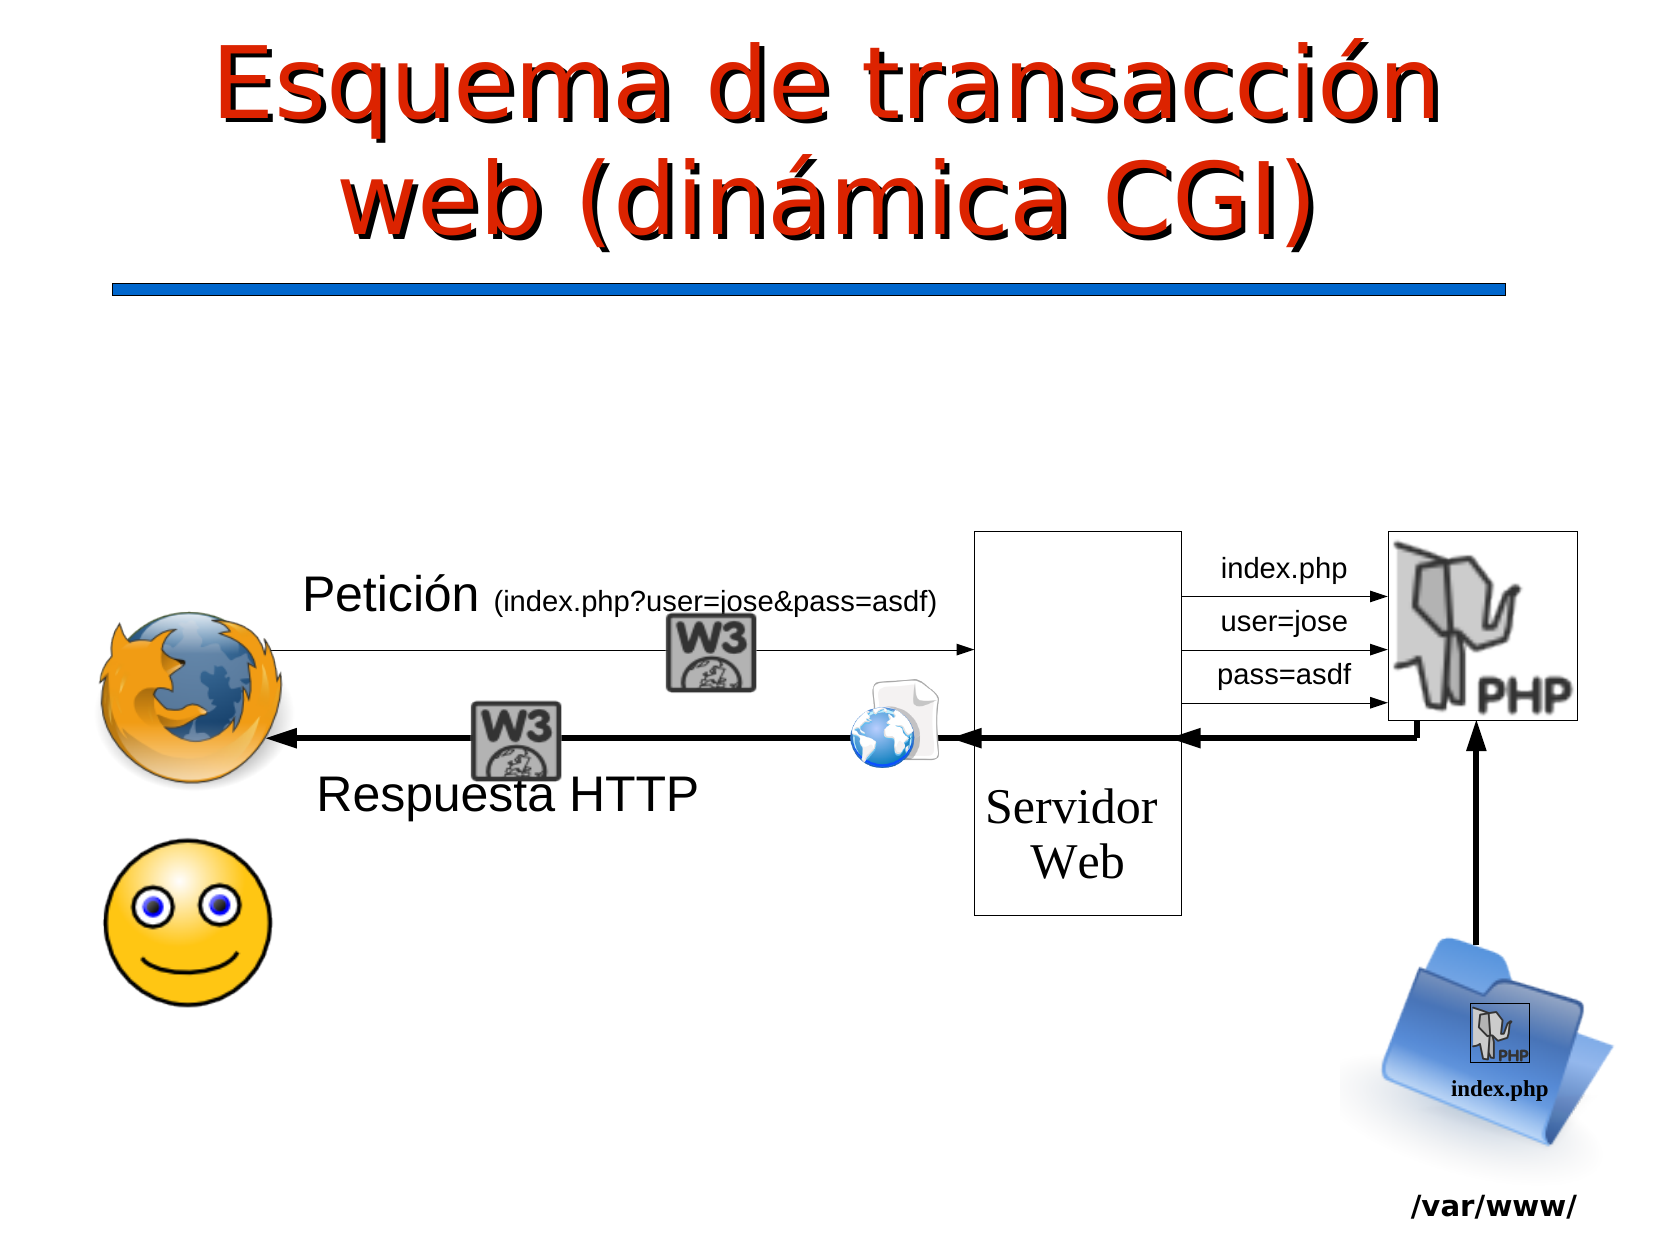

# Esquema de transacción web (dinámica CGI)
Servidor
Web
index.php
Petición (index.php?user=jose&pass=asdf)
user=jose
pass=asdf
Respuesta HTTP
/var/www/
index.php